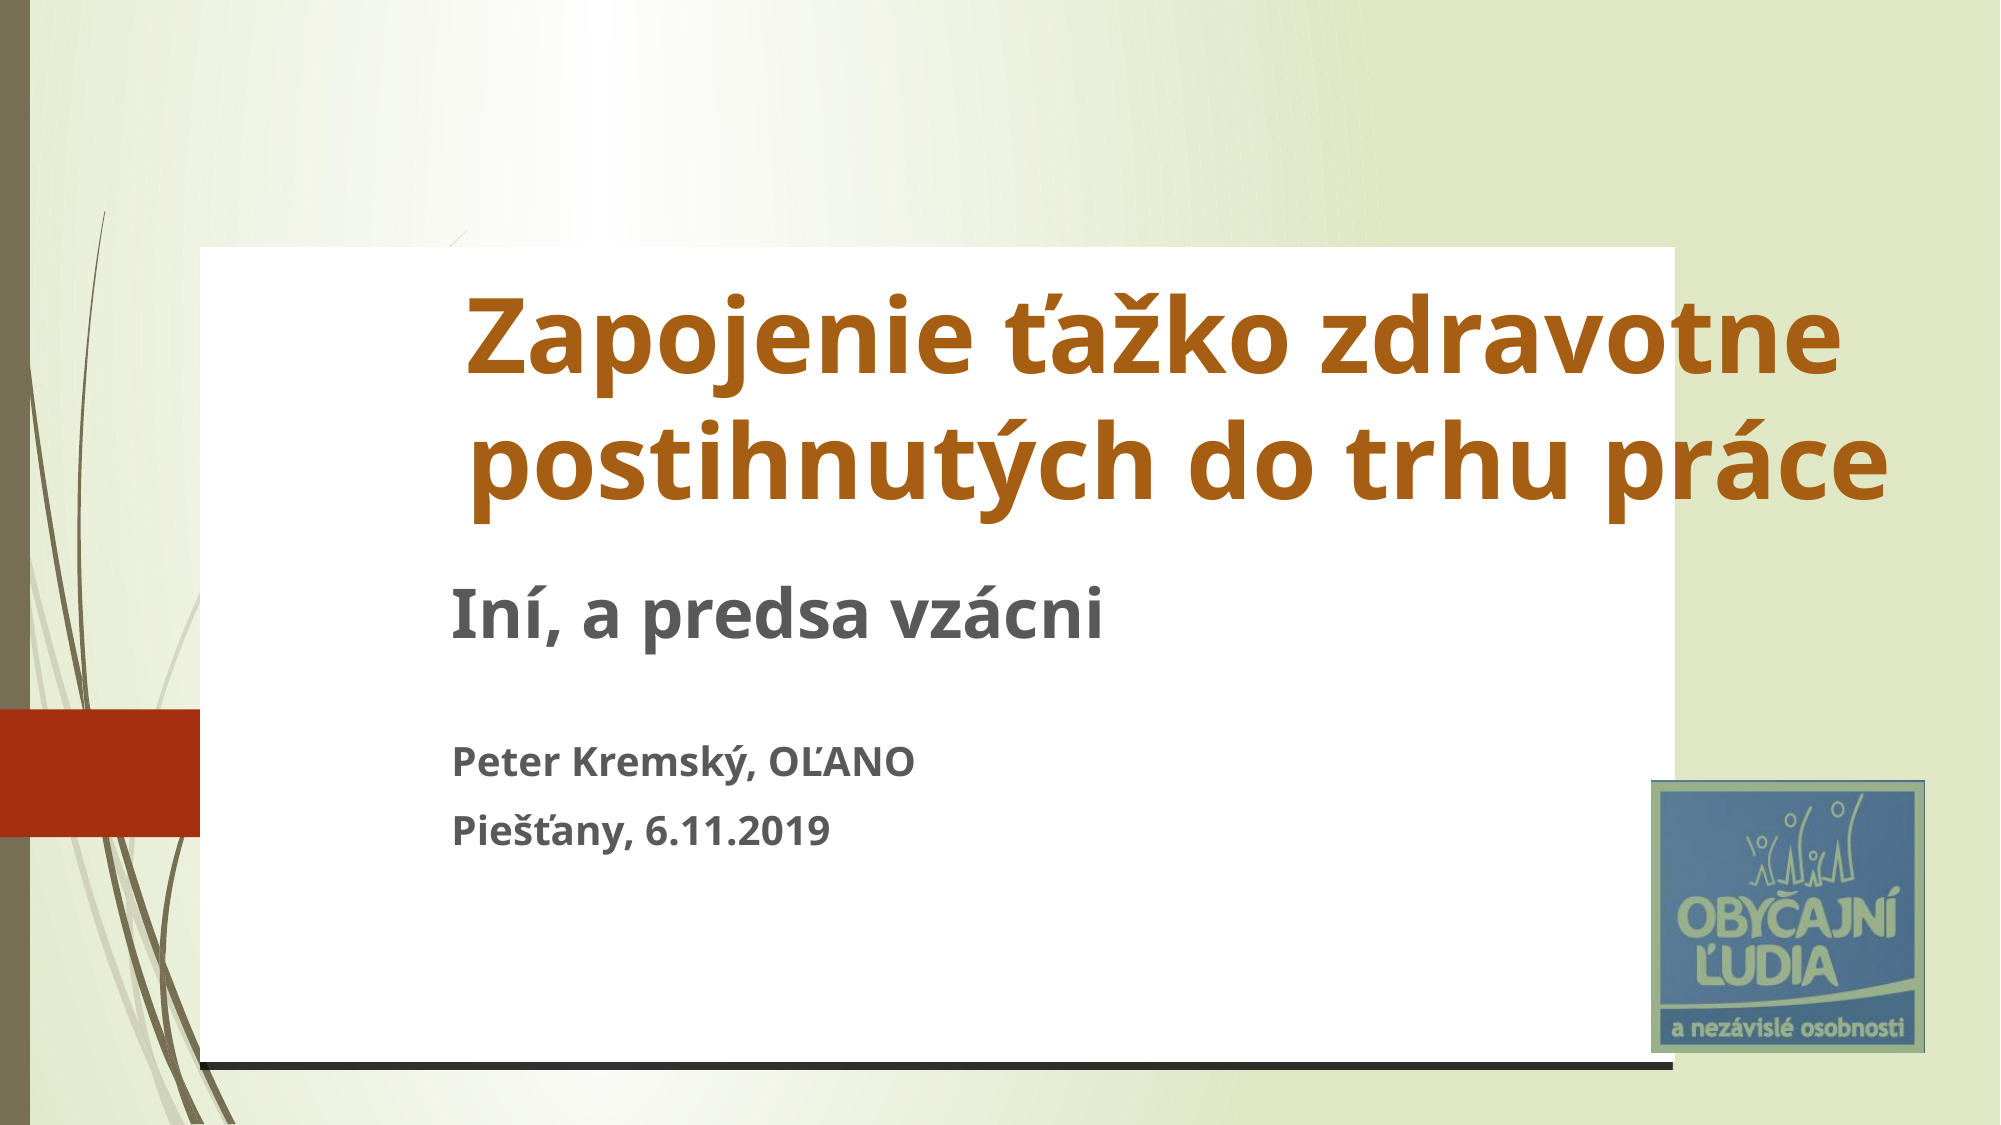

# Zapojenie ťažko zdravotne postihnutých do trhu práce
Iní, a predsa vzácni
Peter Kremský, OĽANO
Piešťany, 6.11.2019